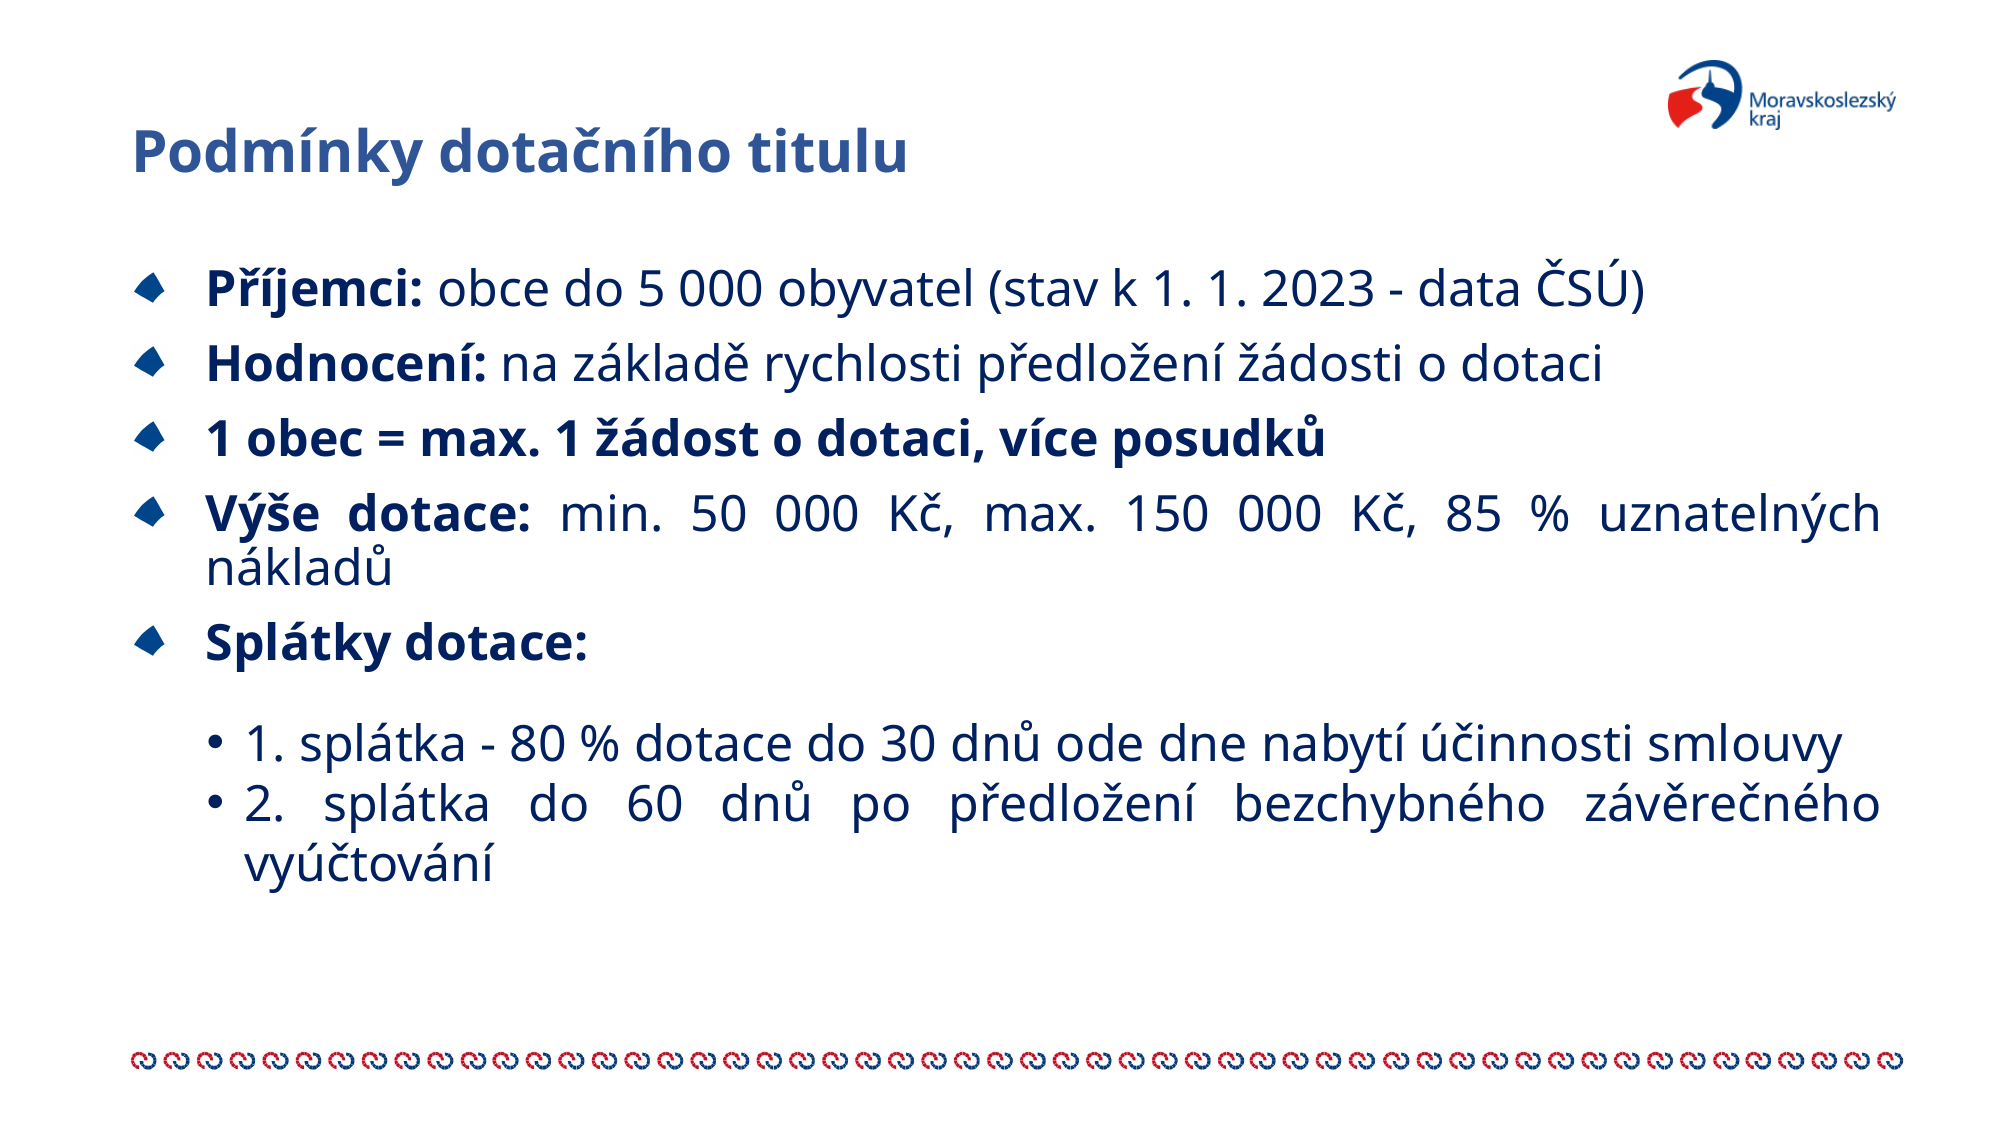

Podmínky dotačního titulu
Příjemci: obce do 5 000 obyvatel (stav k 1. 1. 2023 - data ČSÚ)
Hodnocení: na základě rychlosti předložení žádosti o dotaci
1 obec = max. 1 žádost o dotaci, více posudků
Výše dotace: min. 50 000 Kč, max. 150 000 Kč, 85 % uznatelných nákladů
Splátky dotace:
1. splátka - 80 % dotace do 30 dnů ode dne nabytí účinnosti smlouvy
2. splátka do 60 dnů po předložení bezchybného závěrečného vyúčtování